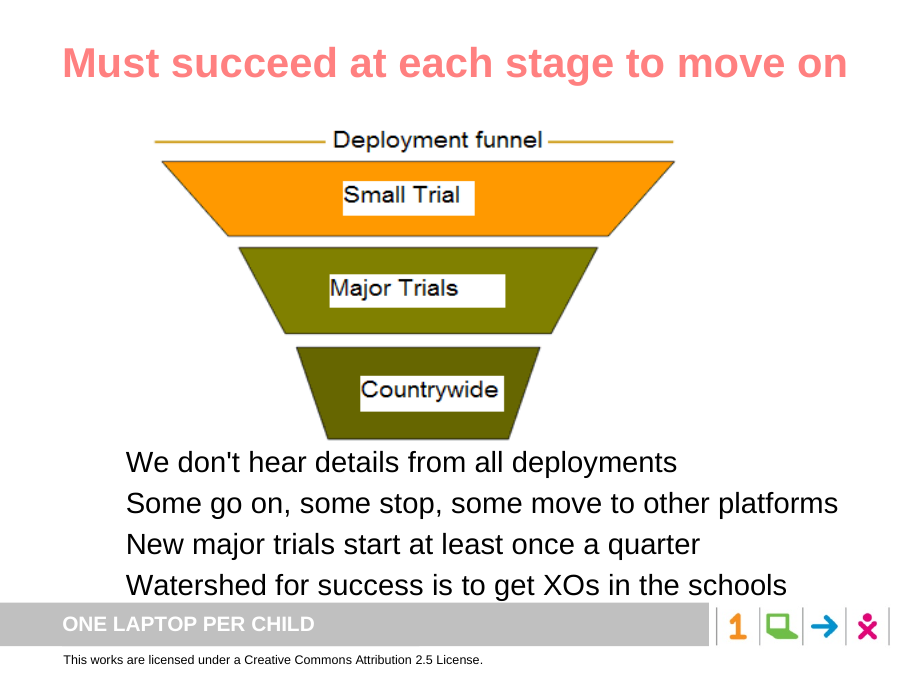

Must succeed at each stage to move on
We don't hear details from all deployments
Some go on, some stop, some move to other platforms
New major trials start at least once a quarter
Watershed for success is to get XOs in the schools